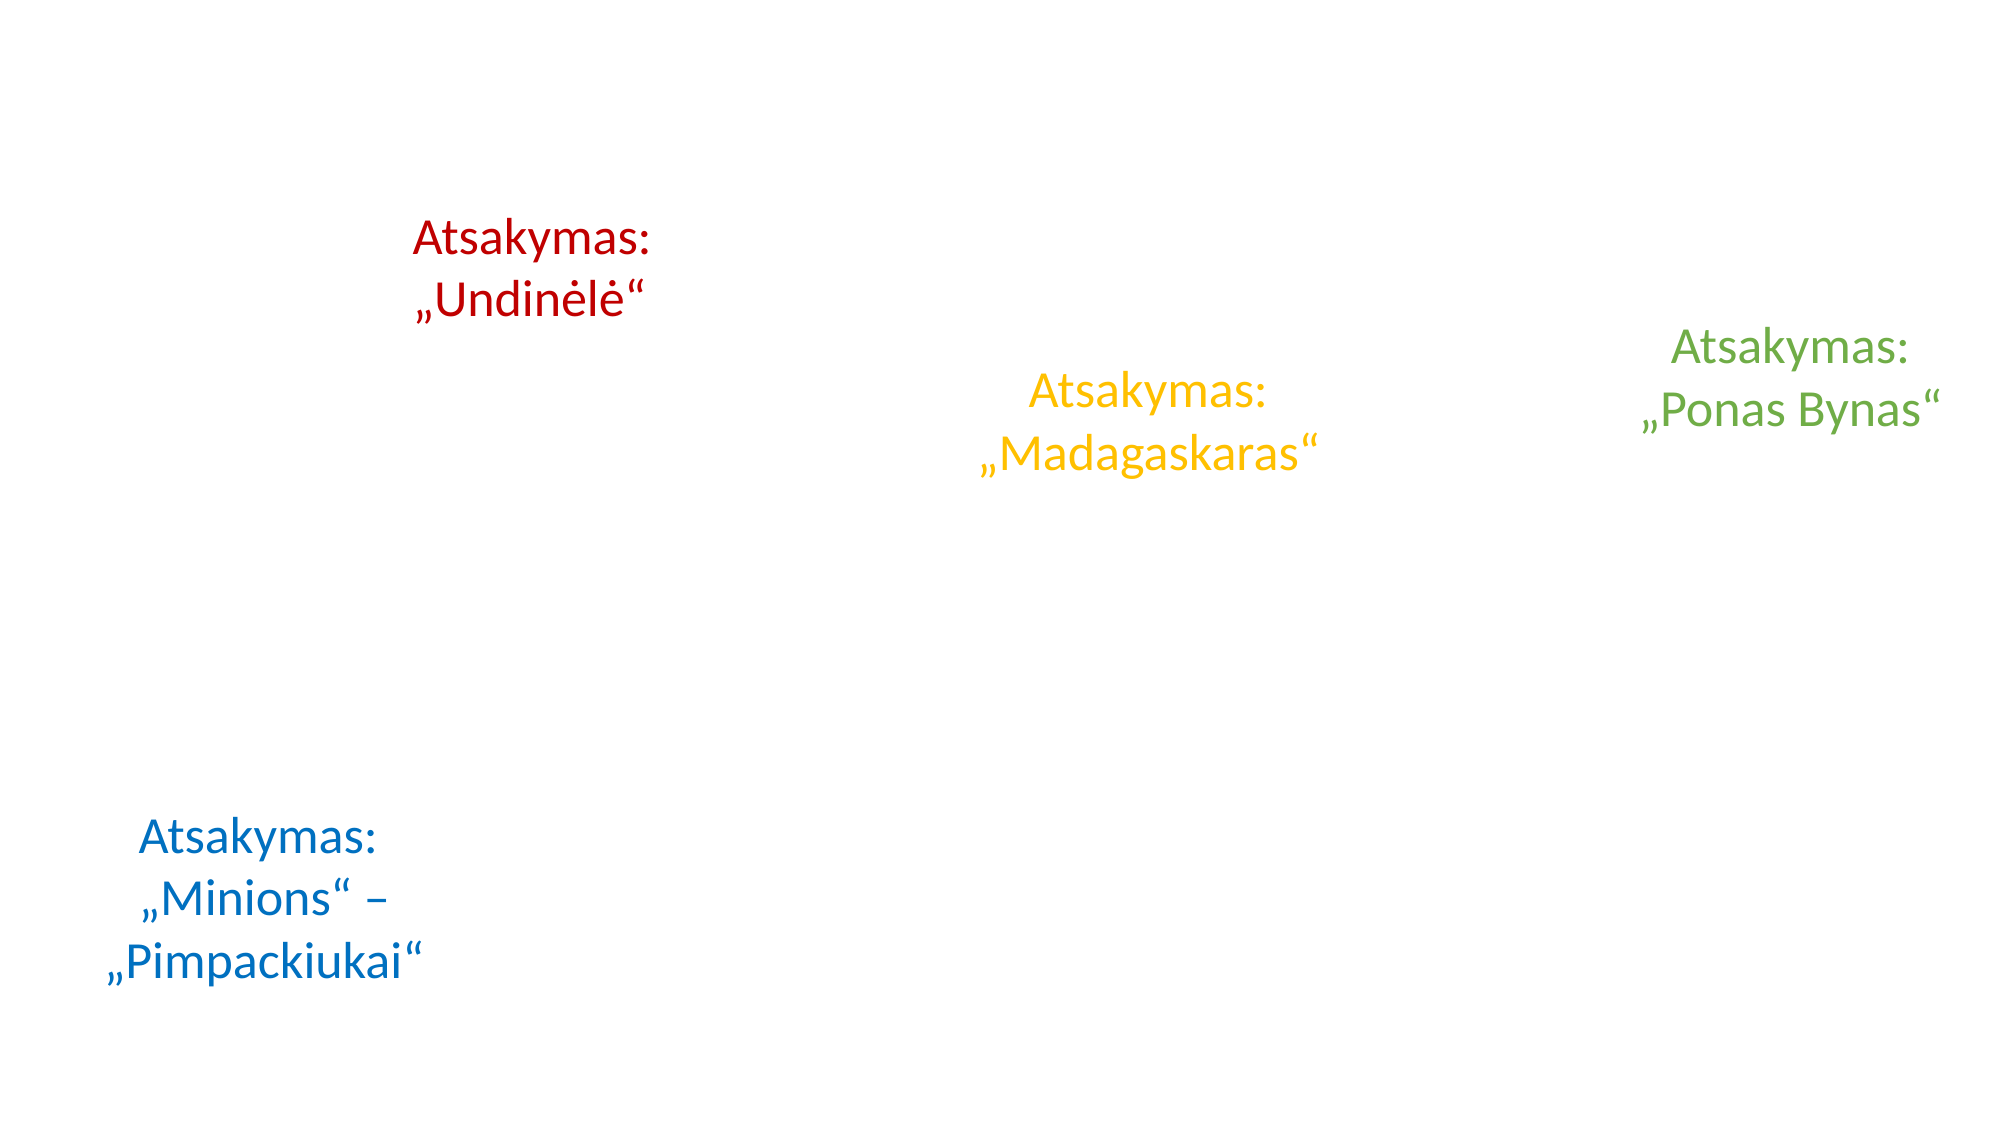

Atsakymas:
„Undinėlė“
Atsakymas:
„Ponas Bynas“
Atsakymas:
„Madagaskaras“
ATSPĖK
IŠTRAUKOS IŠ ANIMACINIŲ FILMUKŲ
Atsakymas:
„Minions“ – „Pimpackiukai“
# MUZIKOS KLAUSIMAS